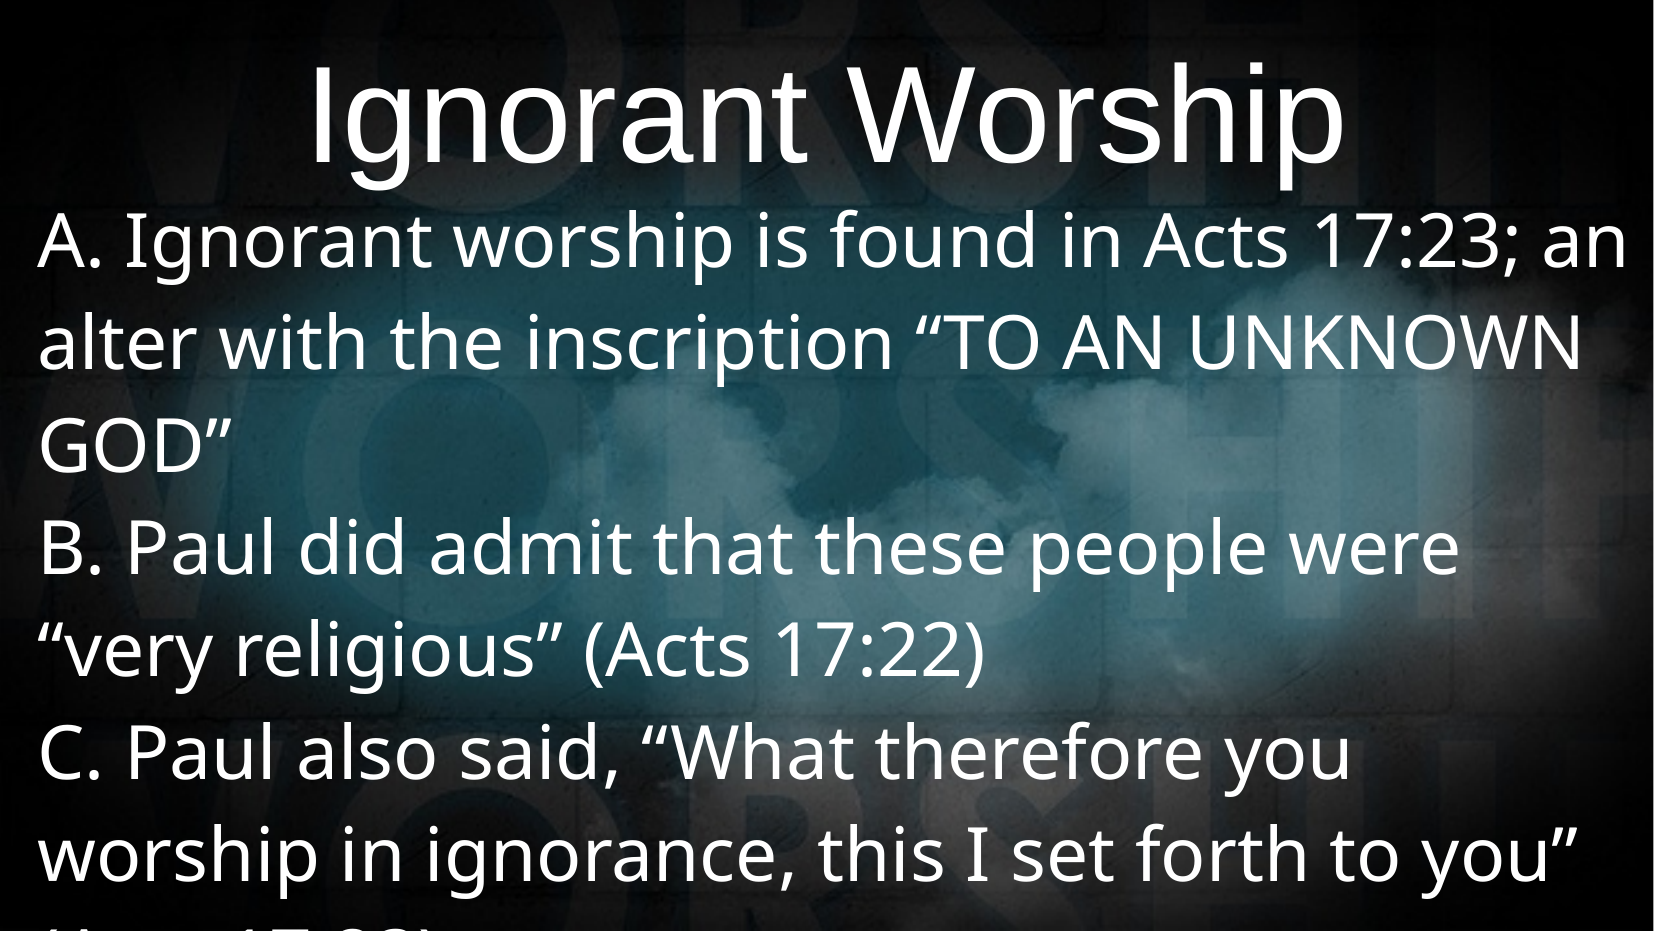

# Ignorant Worship
A. Ignorant worship is found in Acts 17:23; an alter with the inscription “TO AN UNKNOWN GOD”
B. Paul did admit that these people were “very religious” (Acts 17:22)
C. Paul also said, “What therefore you worship in ignorance, this I set forth to you” (Acts 17:23)